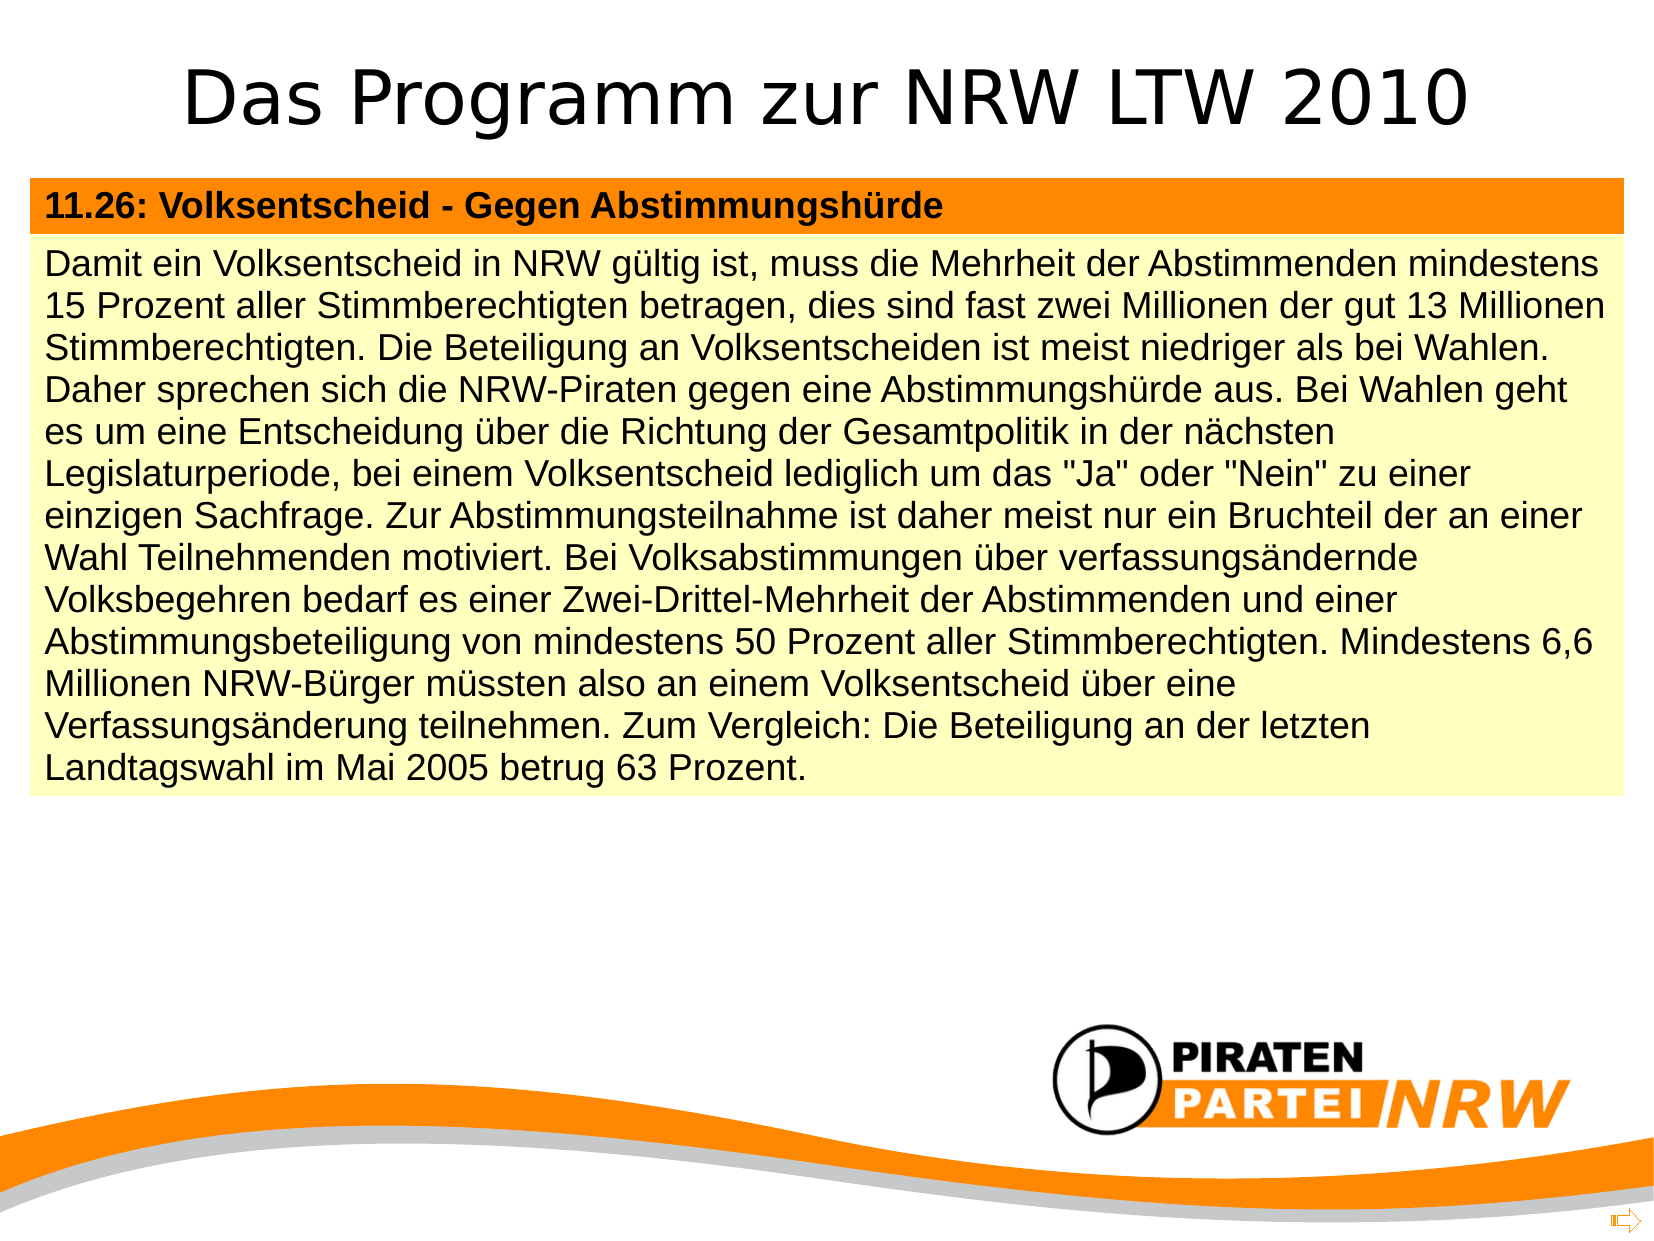

# Das Programm zur NRW LTW 2010
| 11.26: Volksentscheid - Gegen Abstimmungshürde |
| --- |
| Damit ein Volksentscheid in NRW gültig ist, muss die Mehrheit der Abstimmenden mindestens 15 Prozent aller Stimmberechtigten betragen, dies sind fast zwei Millionen der gut 13 Millionen Stimmberechtigten. Die Beteiligung an Volksentscheiden ist meist niedriger als bei Wahlen. Daher sprechen sich die NRW-Piraten gegen eine Abstimmungshürde aus. Bei Wahlen geht es um eine Entscheidung über die Richtung der Gesamtpolitik in der nächsten Legislaturperiode, bei einem Volksentscheid lediglich um das "Ja" oder "Nein" zu einer einzigen Sachfrage. Zur Abstimmungsteilnahme ist daher meist nur ein Bruchteil der an einer Wahl Teilnehmenden motiviert. Bei Volksabstimmungen über verfassungsändernde Volksbegehren bedarf es einer Zwei-Drittel-Mehrheit der Abstimmenden und einer Abstimmungsbeteiligung von mindestens 50 Prozent aller Stimmberechtigten. Mindestens 6,6 Millionen NRW-Bürger müssten also an einem Volksentscheid über eine Verfassungsänderung teilnehmen. Zum Vergleich: Die Beteiligung an der letzten Landtagswahl im Mai 2005 betrug 63 Prozent. |